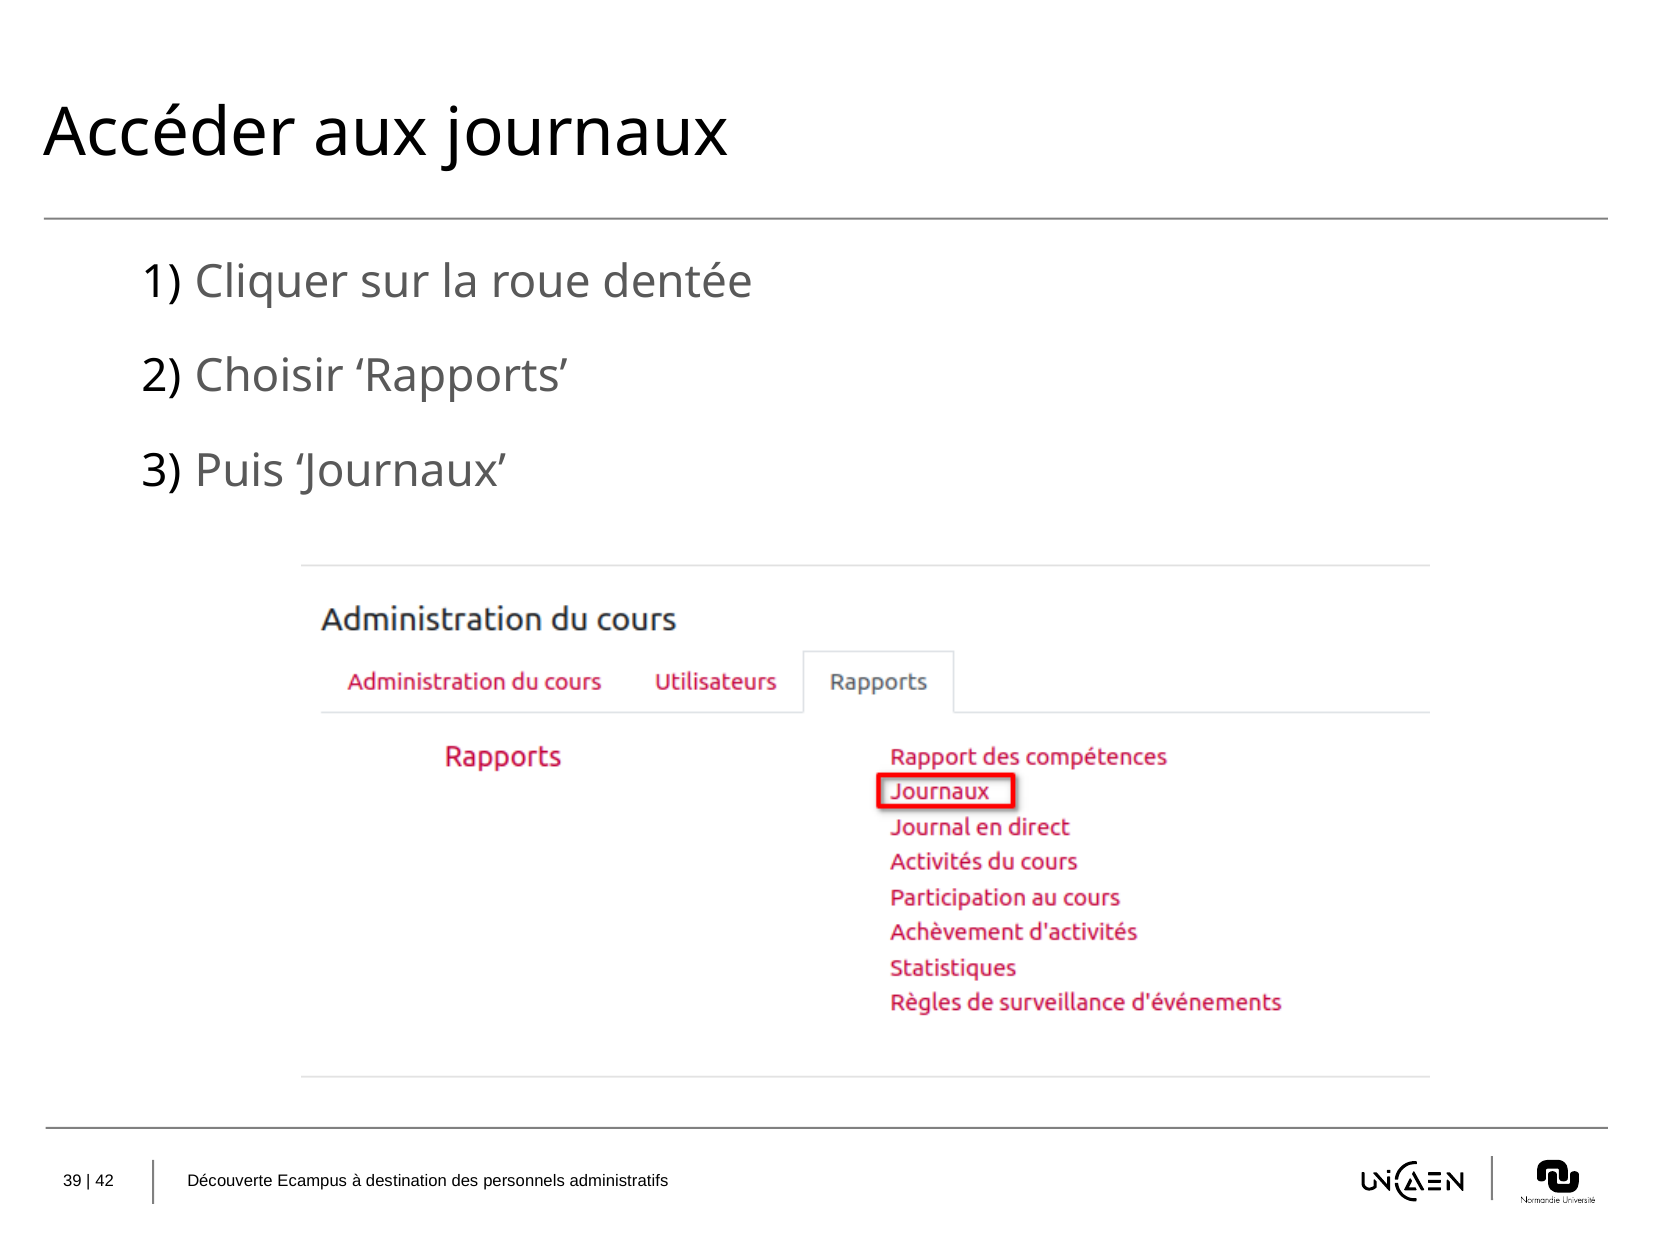

# Accéder aux journaux
Cliquer sur la roue dentée
Choisir ‘Rapports’
Puis ‘Journaux’
39
Découverte Ecampus pourn les personnels administratifs